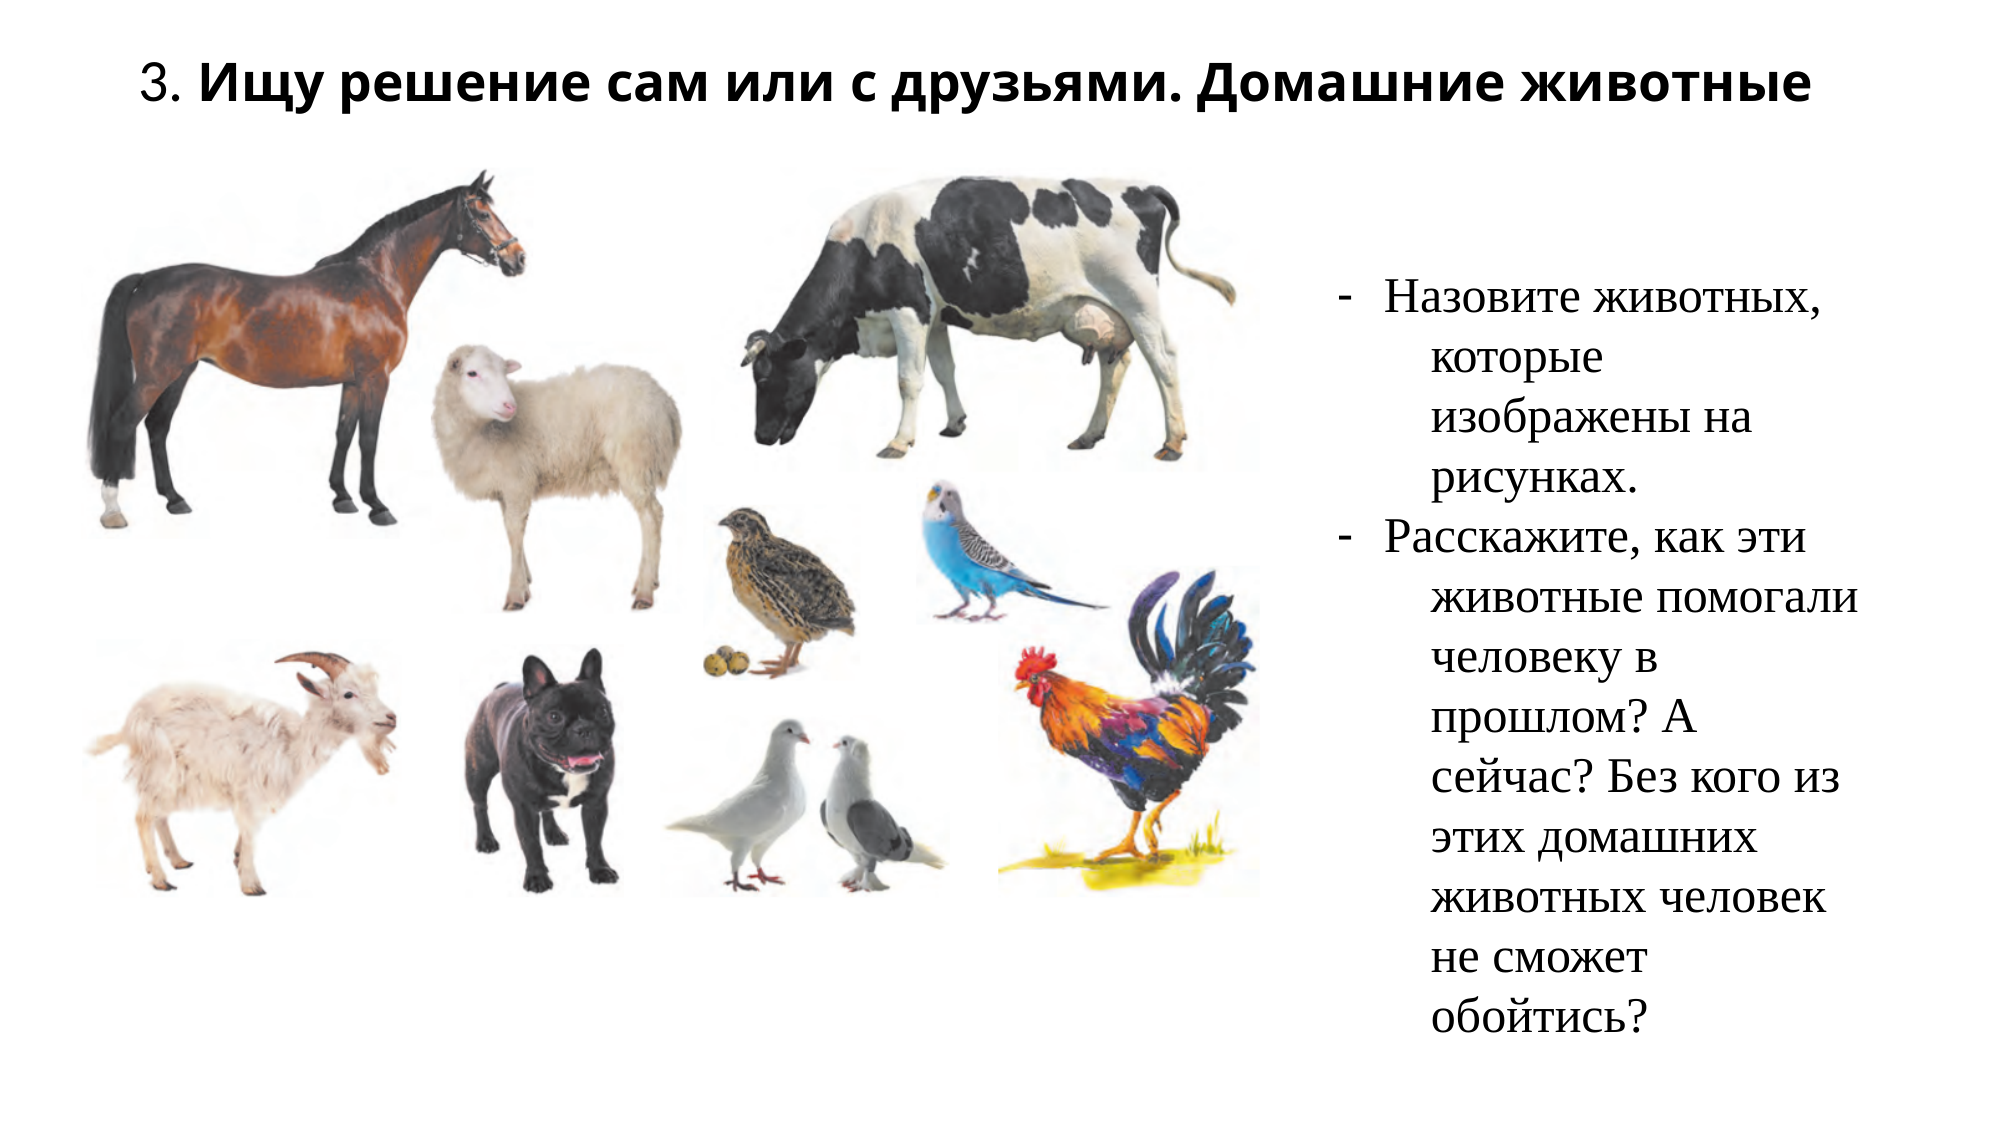

# 3. Ищу решение сам или с друзьями. Домашние животные
Назовите животных, которые изображены на рисунках.
Расскажите, как эти животные помогали человеку в прошлом? А сейчас? Без кого из этих домашних животных человек не сможет обойтись?